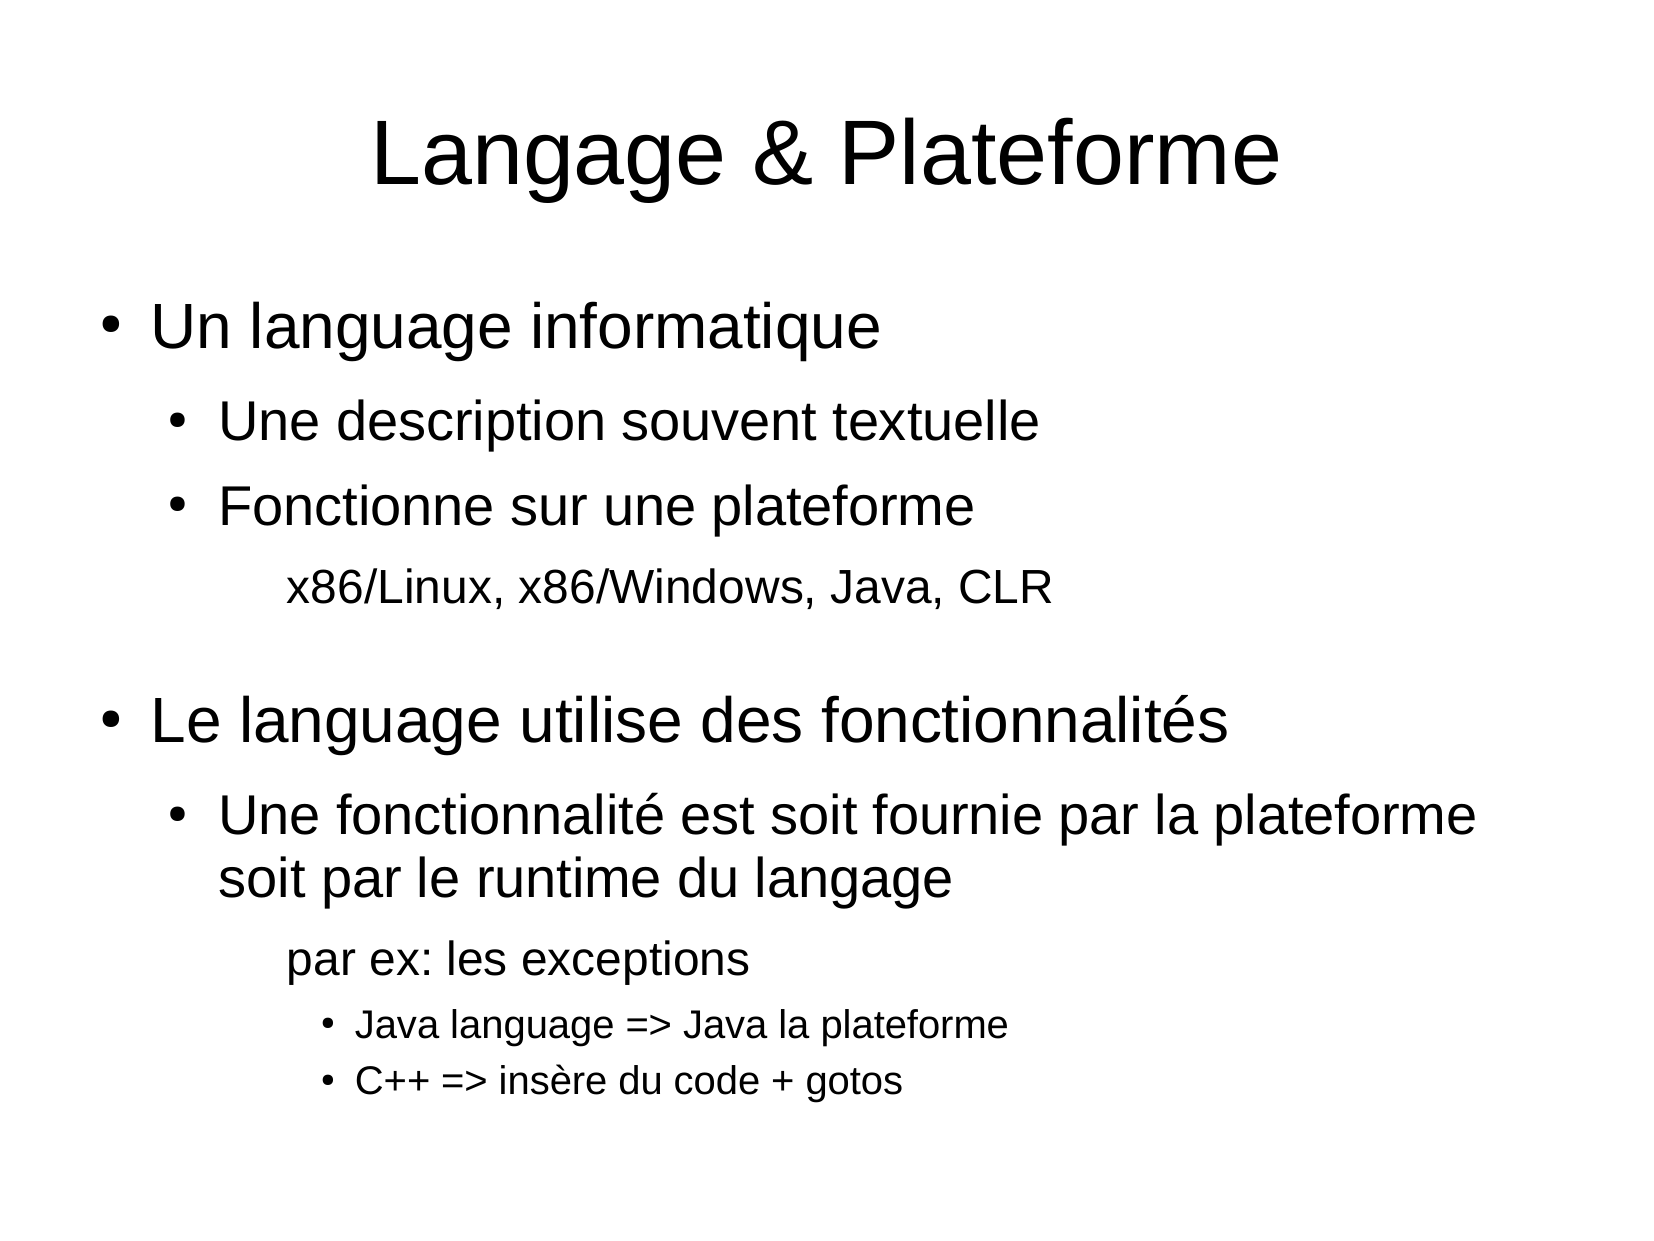

# Langage & Plateforme
Un language informatique
Une description souvent textuelle
Fonctionne sur une plateforme
x86/Linux, x86/Windows, Java, CLR
Le language utilise des fonctionnalités
Une fonctionnalité est soit fournie par la plateforme soit par le runtime du langage
par ex: les exceptions
Java language => Java la plateforme
C++ => insère du code + gotos